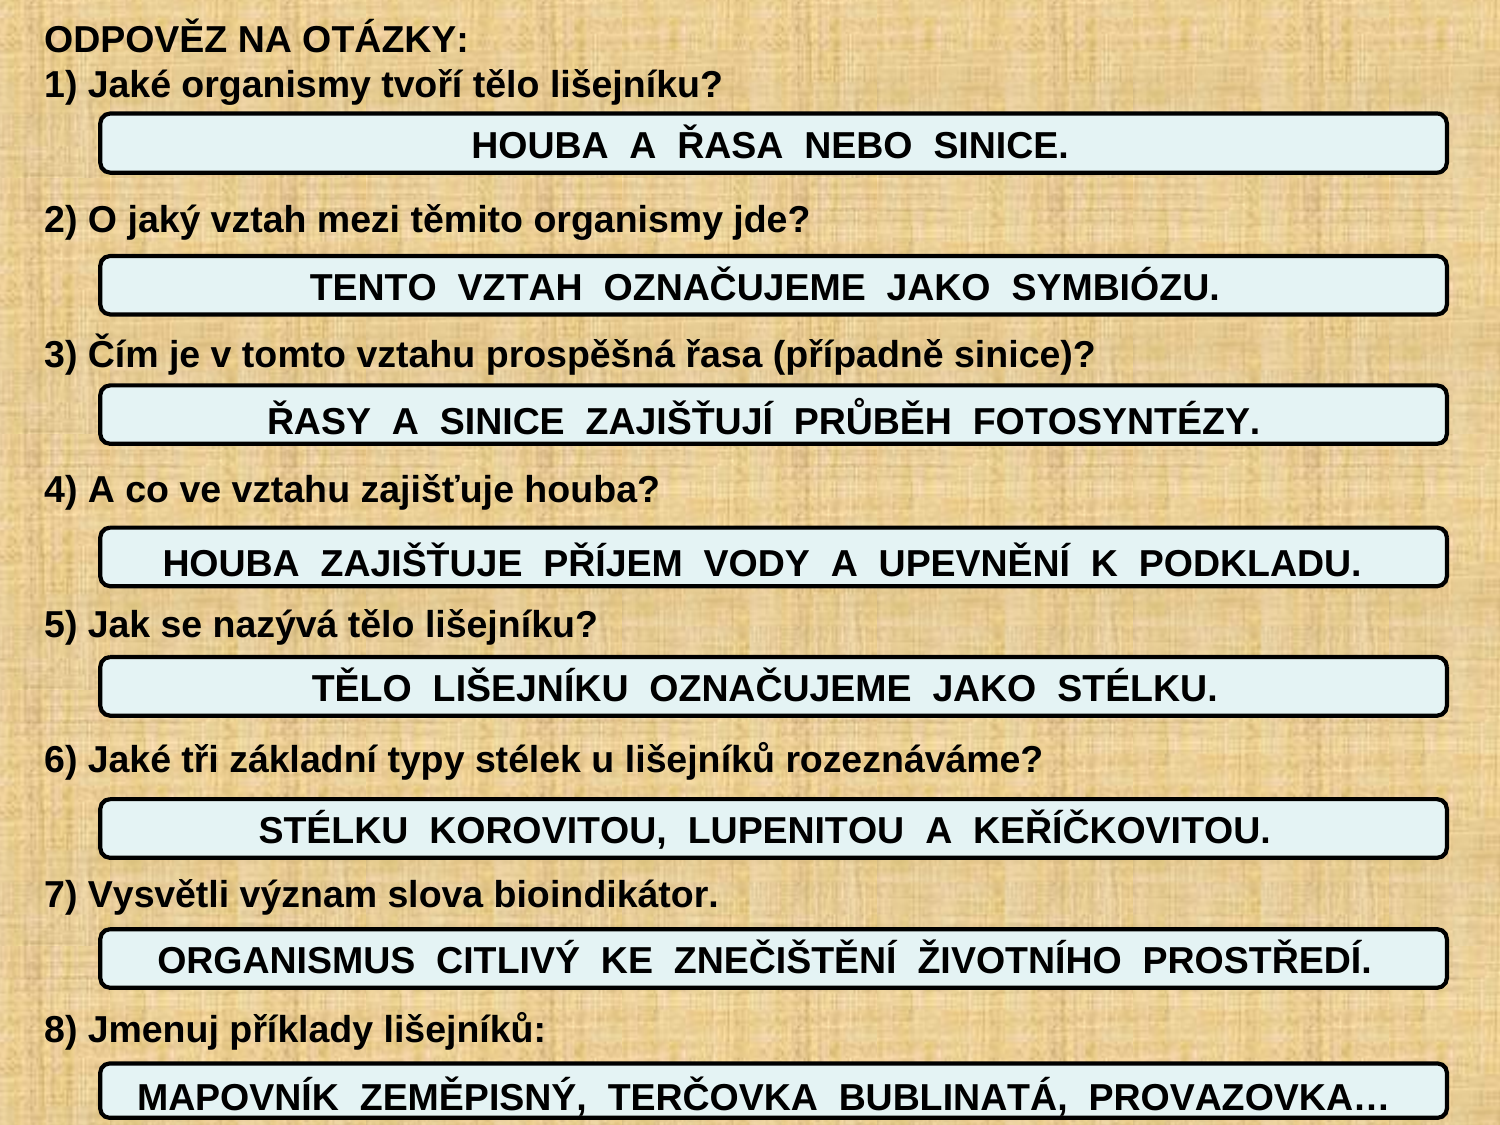

ODPOVĚZ NA OTÁZKY:
 Jaké organismy tvoří tělo lišejníku?
 O jaký vztah mezi těmito organismy jde?
 Čím je v tomto vztahu prospěšná řasa (případně sinice)?
 A co ve vztahu zajišťuje houba?
 Jak se nazývá tělo lišejníku?
 Jaké tři základní typy stélek u lišejníků rozeznáváme?
 Vysvětli význam slova bioindikátor.
 Jmenuj příklady lišejníků:
HOUBA A ŘASA NEBO SINICE.
TENTO VZTAH OZNAČUJEME JAKO SYMBIÓZU.
ŘASY A SINICE ZAJIŠŤUJÍ PRŮBĚH FOTOSYNTÉZY.
HOUBA ZAJIŠŤUJE PŘÍJEM VODY A UPEVNĚNÍ K PODKLADU.
TĚLO LIŠEJNÍKU OZNAČUJEME JAKO STÉLKU.
STÉLKU KOROVITOU, LUPENITOU A KEŘÍČKOVITOU.
ORGANISMUS CITLIVÝ KE ZNEČIŠTĚNÍ ŽIVOTNÍHO PROSTŘEDÍ.
MAPOVNÍK ZEMĚPISNÝ, TERČOVKA BUBLINATÁ, PROVAZOVKA…